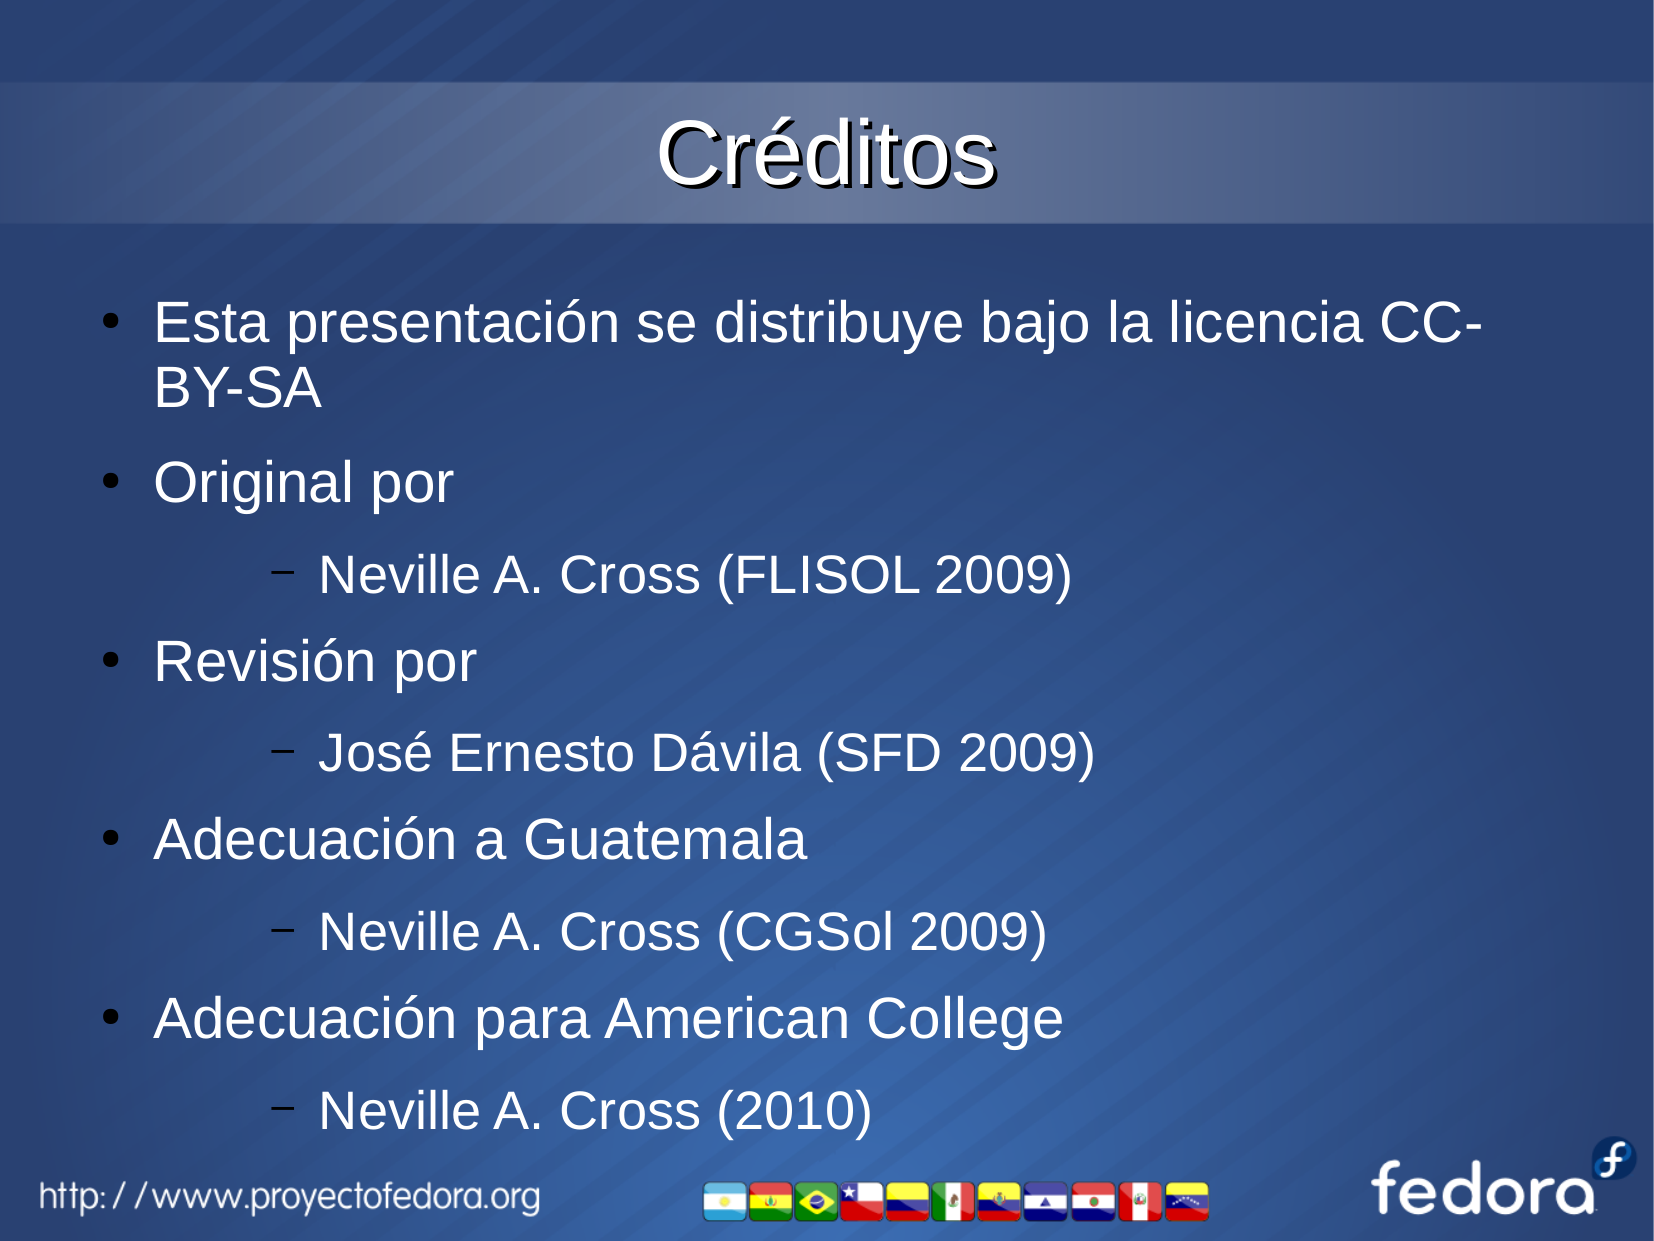

# Créditos
Esta presentación se distribuye bajo la licencia CC-BY-SA
Original por
Neville A. Cross (FLISOL 2009)
Revisión por
José Ernesto Dávila (SFD 2009)
Adecuación a Guatemala
Neville A. Cross (CGSol 2009)
Adecuación para American College
Neville A. Cross (2010)